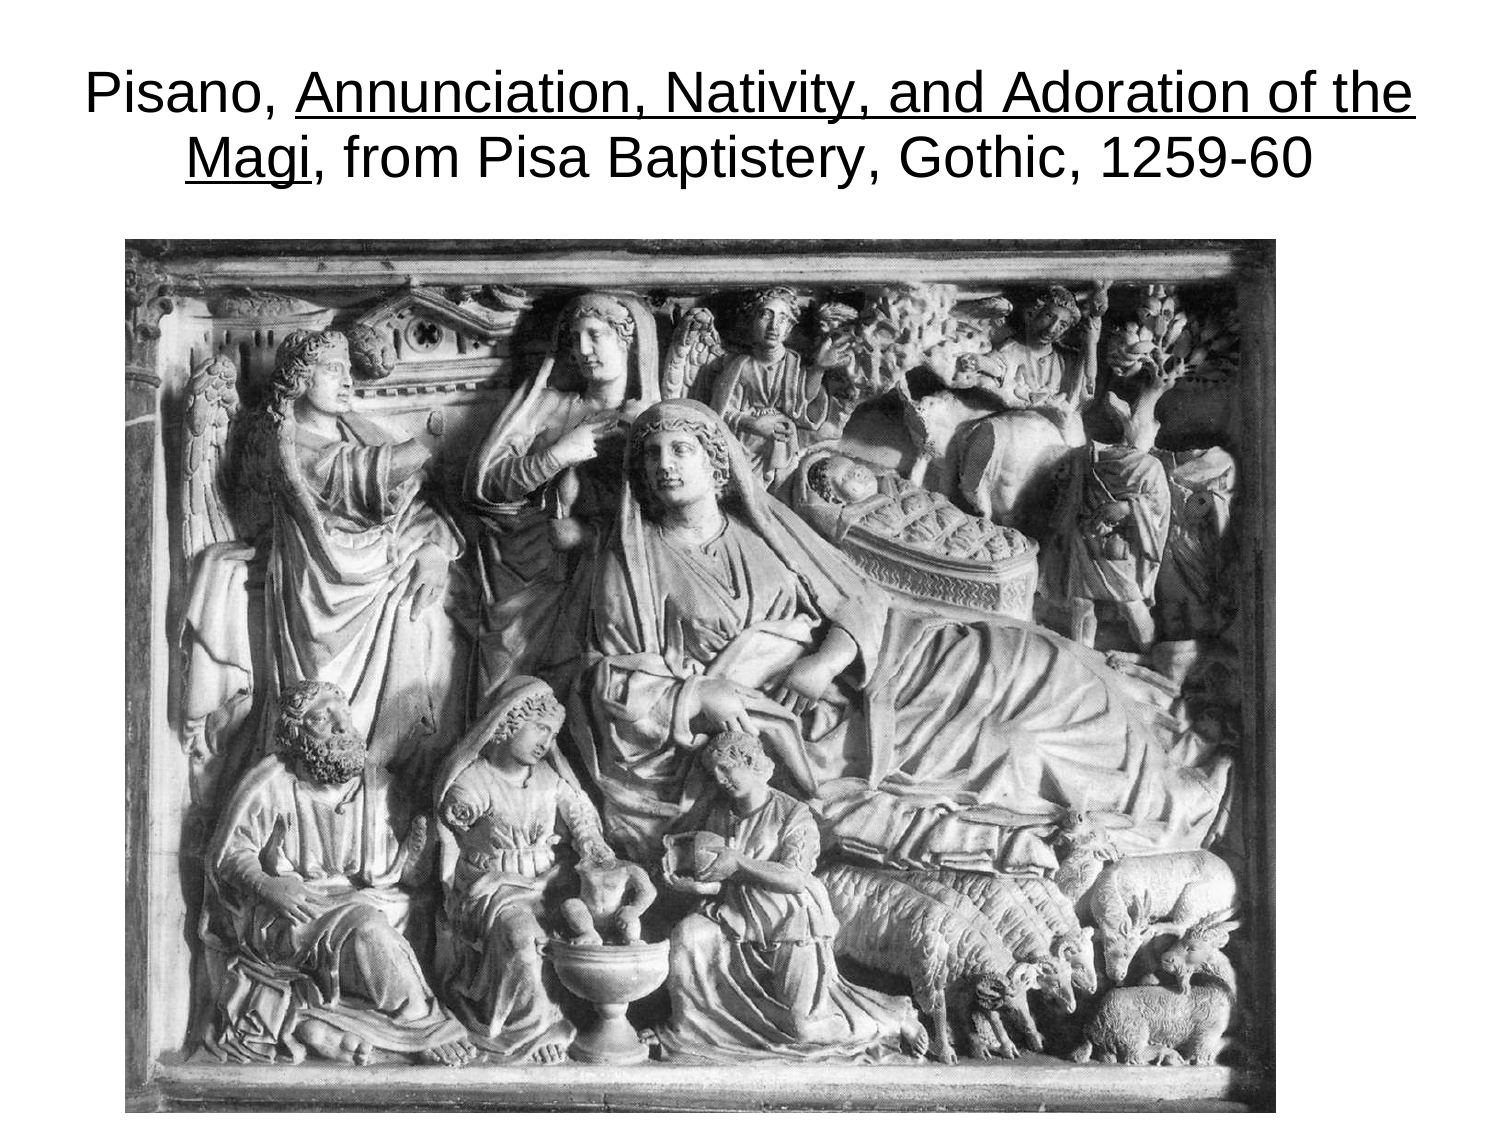

# Pisano, Annunciation, Nativity, and Adoration of the Magi, from Pisa Baptistery, Gothic, 1259-60